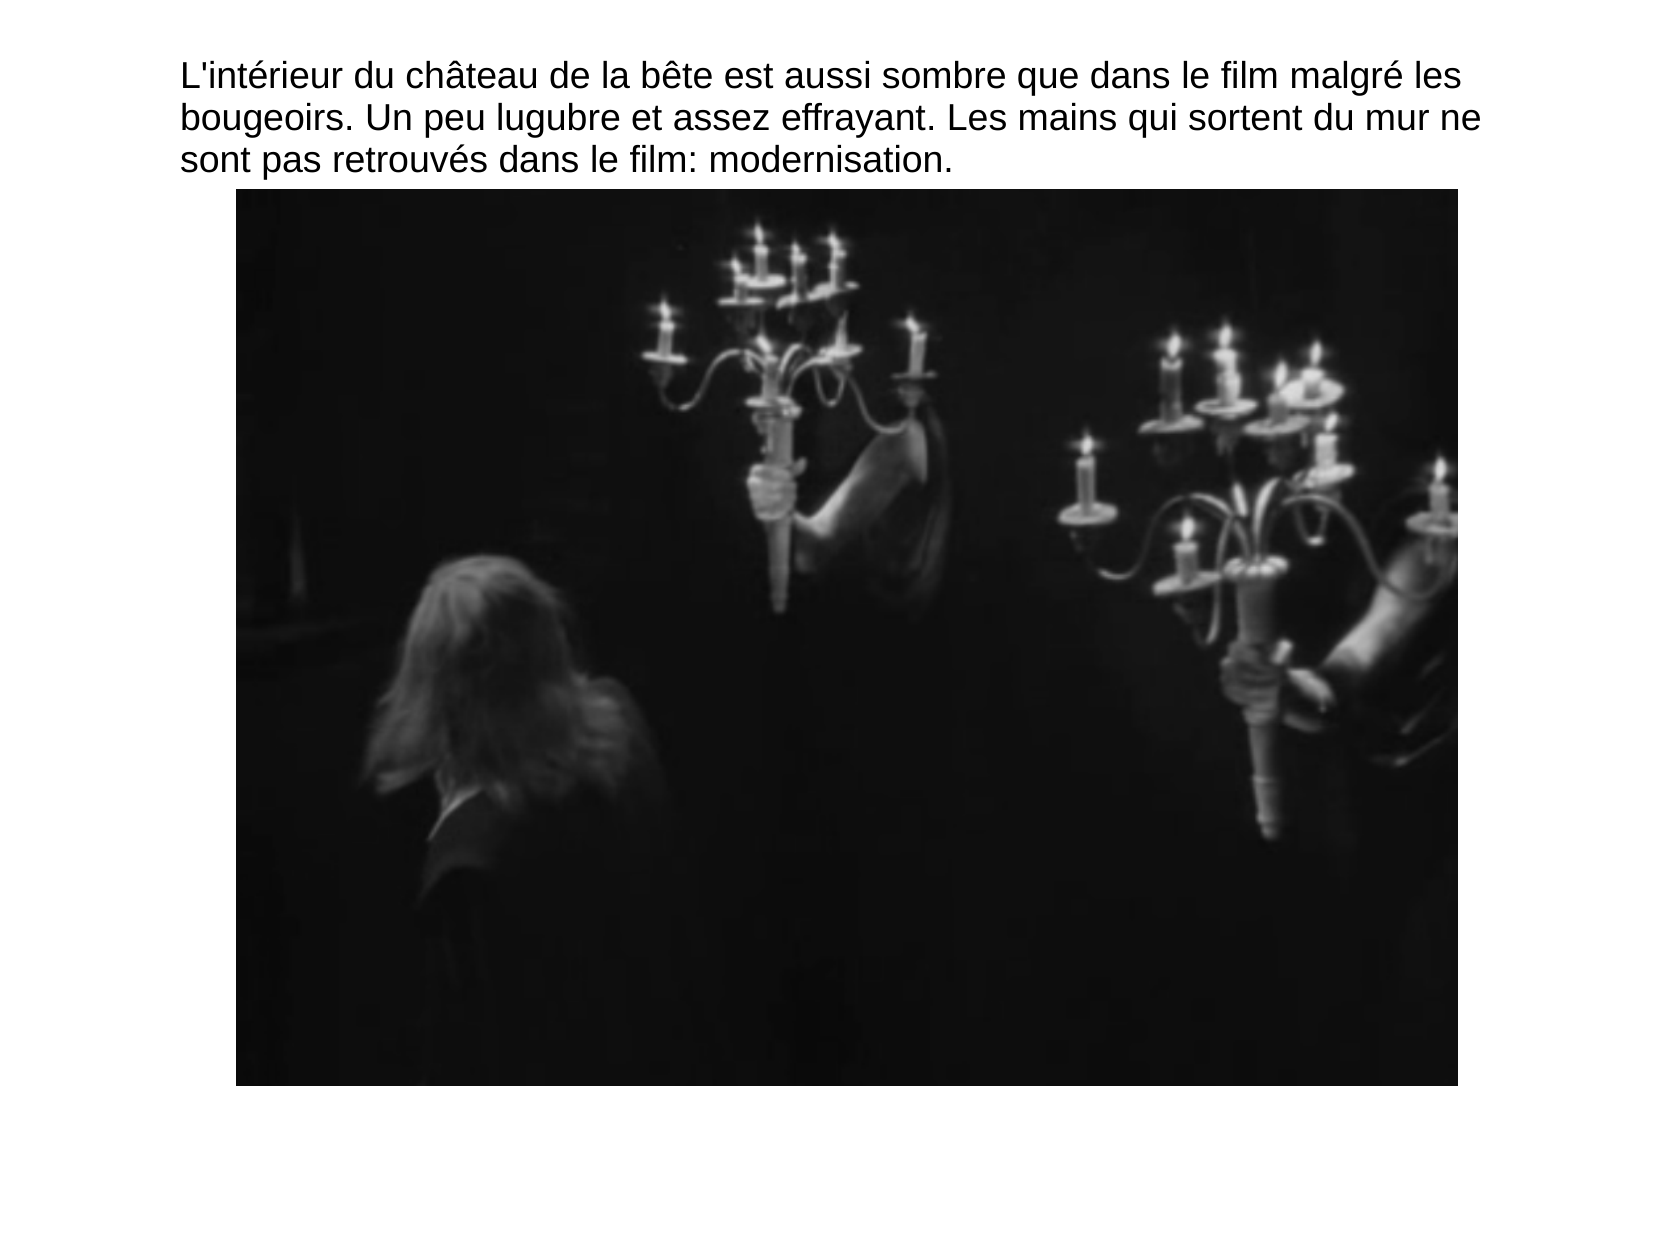

L'intérieur du château de la bête est aussi sombre que dans le film malgré les bougeoirs. Un peu lugubre et assez effrayant. Les mains qui sortent du mur ne sont pas retrouvés dans le film: modernisation.